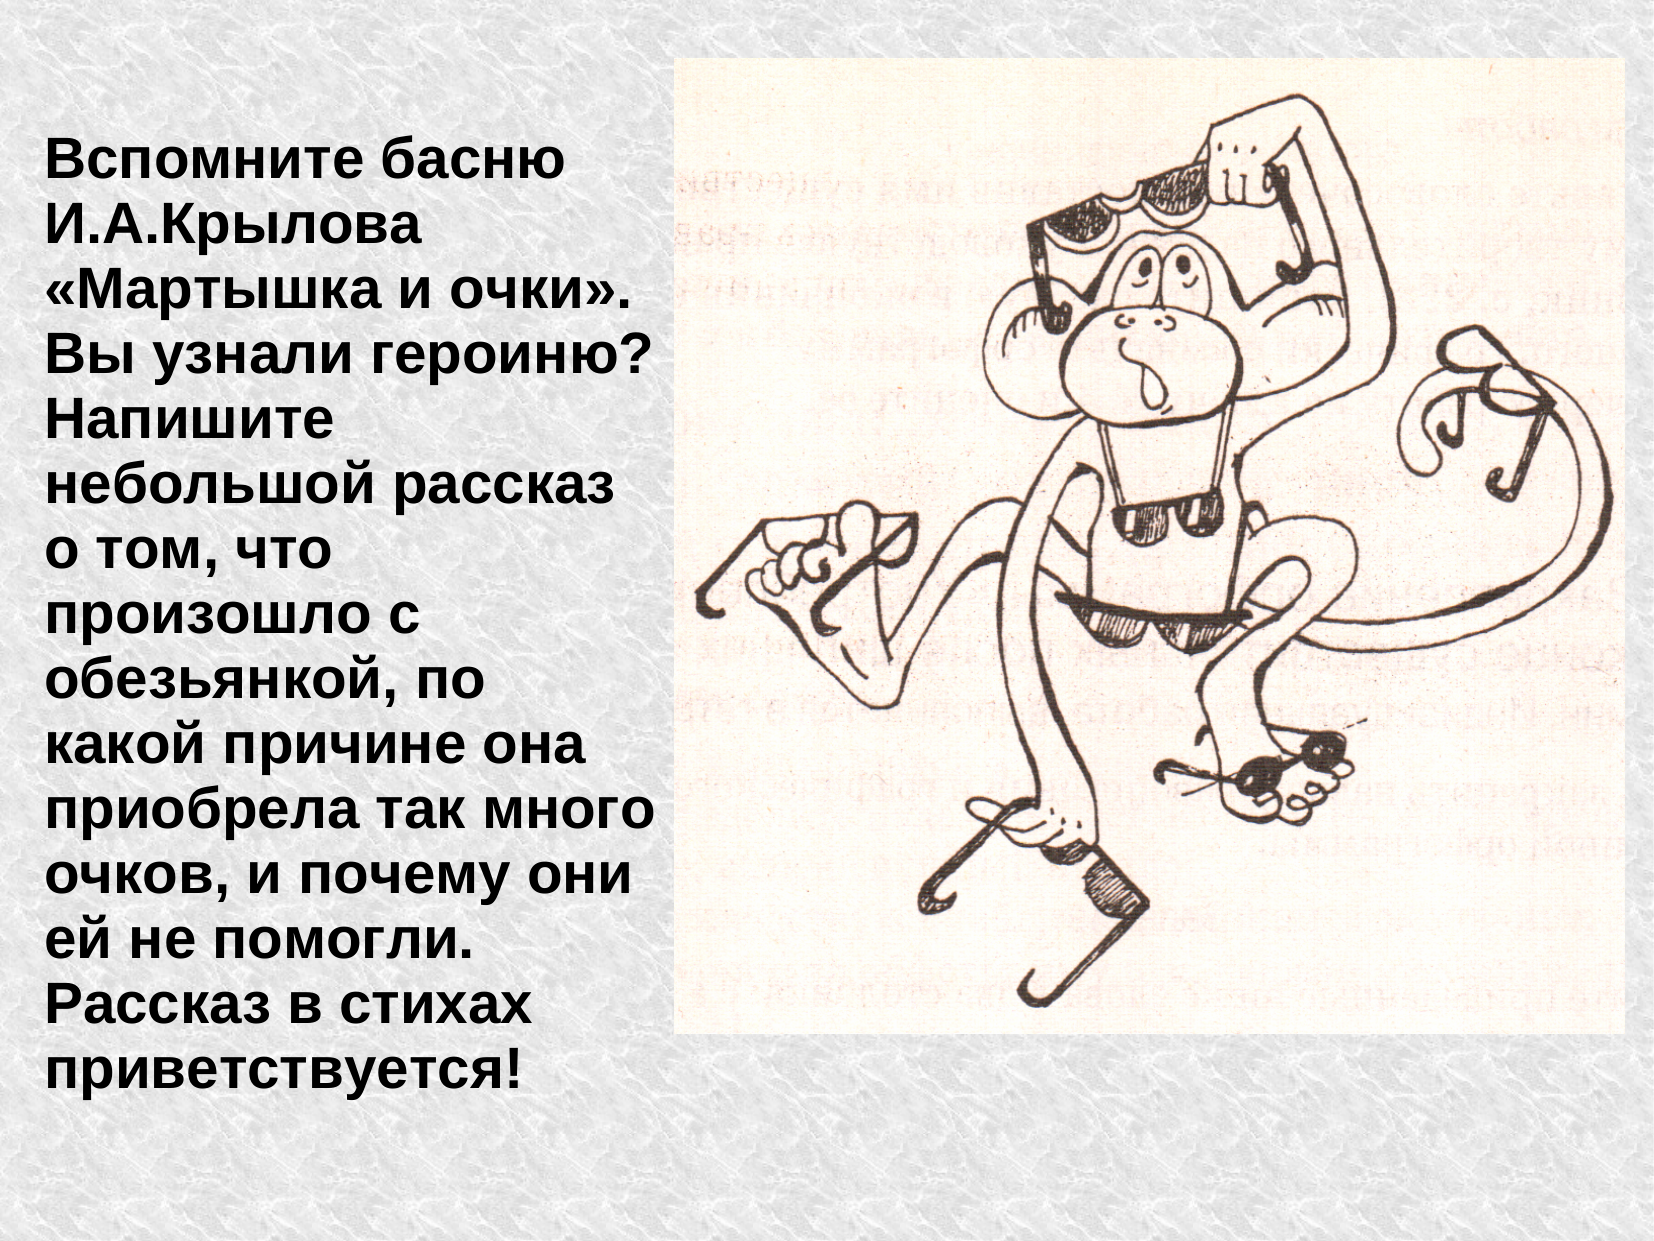

Вспомните басню И.А.Крылова «Мартышка и очки». Вы узнали героиню?
Напишите небольшой рассказ о том, что произошло с обезьянкой, по какой причине она приобрела так много очков, и почему они ей не помогли. Рассказ в стихах приветствуется!